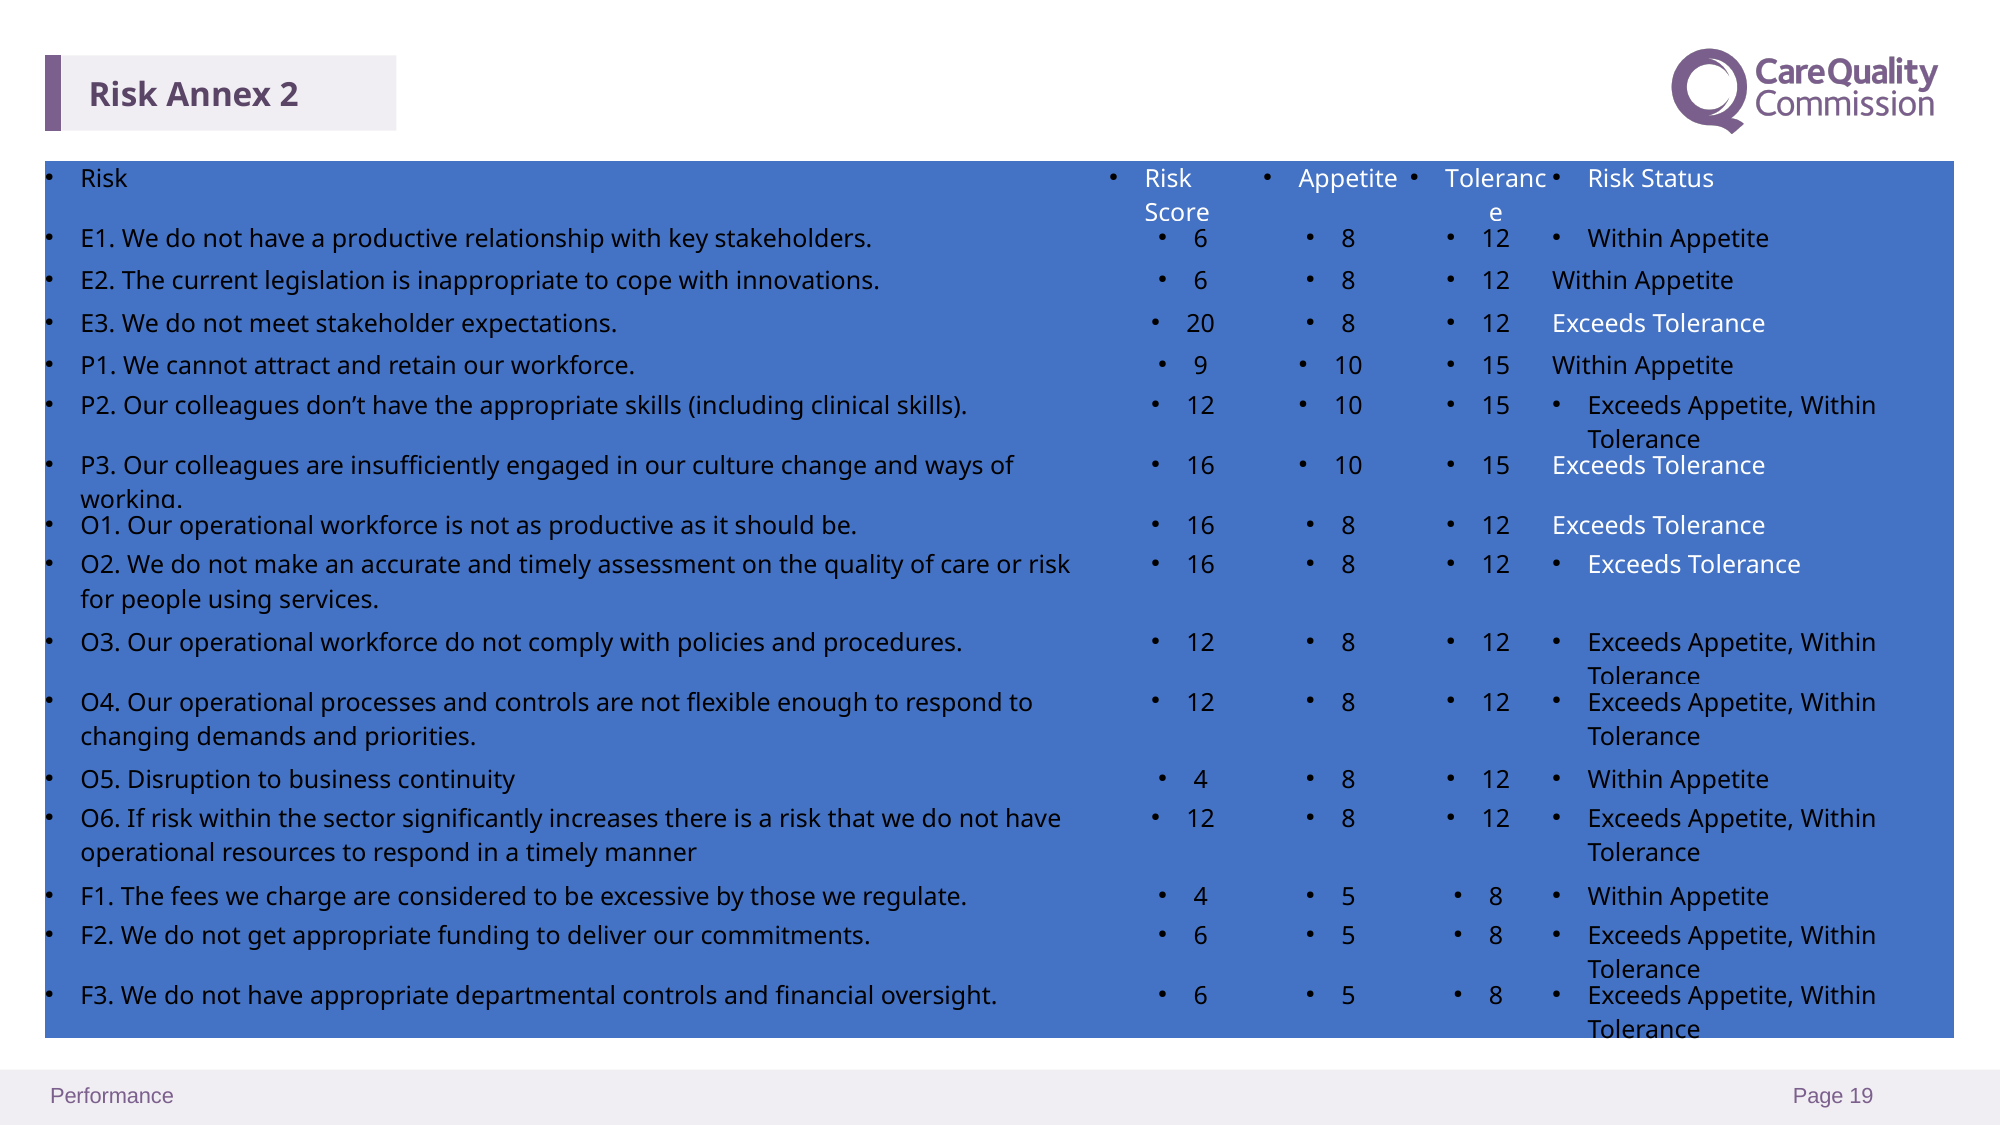

# Risk Annex 2
| Risk | Risk Score | Appetite | Tolerance | Risk Status |
| --- | --- | --- | --- | --- |
| E1. We do not have a productive relationship with key stakeholders. | 6 | 8 | 12 | Within Appetite |
| E2. The current legislation is inappropriate to cope with innovations. | 6 | 8 | 12 | Within Appetite |
| E3. We do not meet stakeholder expectations. | 20 | 8 | 12 | Exceeds Tolerance |
| P1. We cannot attract and retain our workforce. | 9 | 10 | 15 | Within Appetite |
| P2. Our colleagues don’t have the appropriate skills (including clinical skills). | 12 | 10 | 15 | Exceeds Appetite, Within Tolerance |
| P3. Our colleagues are insufficiently engaged in our culture change and ways of working. | 16 | 10 | 15 | Exceeds Tolerance |
| O1. Our operational workforce is not as productive as it should be. | 16 | 8 | 12 | Exceeds Tolerance |
| O2. We do not make an accurate and timely assessment on the quality of care or risk for people using services. | 16 | 8 | 12 | Exceeds Tolerance |
| O3. Our operational workforce do not comply with policies and procedures. | 12 | 8 | 12 | Exceeds Appetite, Within Tolerance |
| O4. Our operational processes and controls are not flexible enough to respond to changing demands and priorities. | 12 | 8 | 12 | Exceeds Appetite, Within Tolerance |
| O5. Disruption to business continuity | 4 | 8 | 12 | Within Appetite |
| O6. If risk within the sector significantly increases there is a risk that we do not have operational resources to respond in a timely manner | 12 | 8 | 12 | Exceeds Appetite, Within Tolerance |
| F1. The fees we charge are considered to be excessive by those we regulate. | 4 | 5 | 8 | Within Appetite |
| F2. We do not get appropriate funding to deliver our commitments. | 6 | 5 | 8 | Exceeds Appetite, Within Tolerance |
| F3. We do not have appropriate departmental controls and financial oversight. | 6 | 5 | 8 | Exceeds Appetite, Within Tolerance |
Performance
Page 19